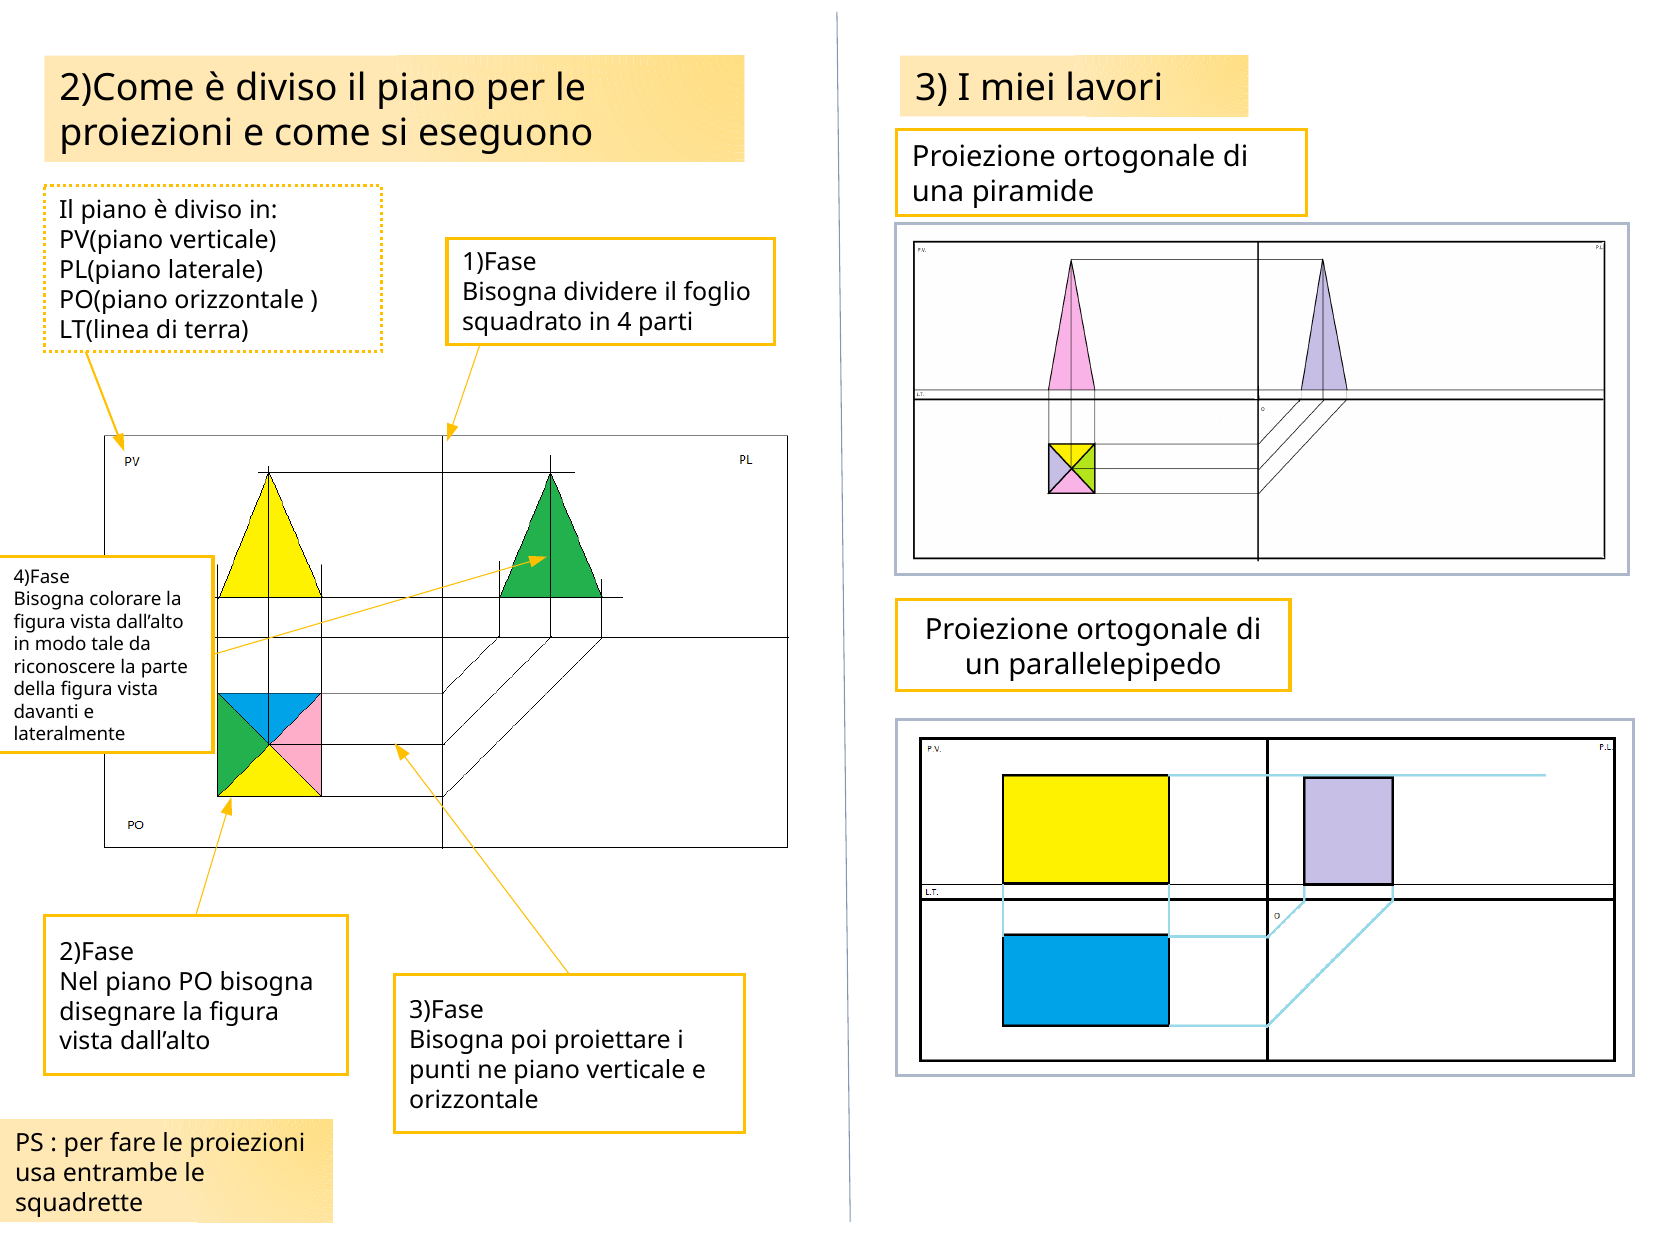

2)Come è diviso il piano per le proiezioni e come si eseguono
3) I miei lavori
Proiezione ortogonale di una piramide
Il piano è diviso in:
PV(piano verticale)
PL(piano laterale) PO(piano orizzontale )
LT(linea di terra)
1)Fase
Bisogna dividere il foglio squadrato in 4 parti
4)Fase
Bisogna colorare la figura vista dall’alto in modo tale da riconoscere la parte della figura vista davanti e lateralmente
Proiezione ortogonale di un parallelepipedo
2)Fase
Nel piano PO bisogna disegnare la figura vista dall’alto
3)Fase
Bisogna poi proiettare i punti ne piano verticale e orizzontale
PS : per fare le proiezioni usa entrambe le squadrette